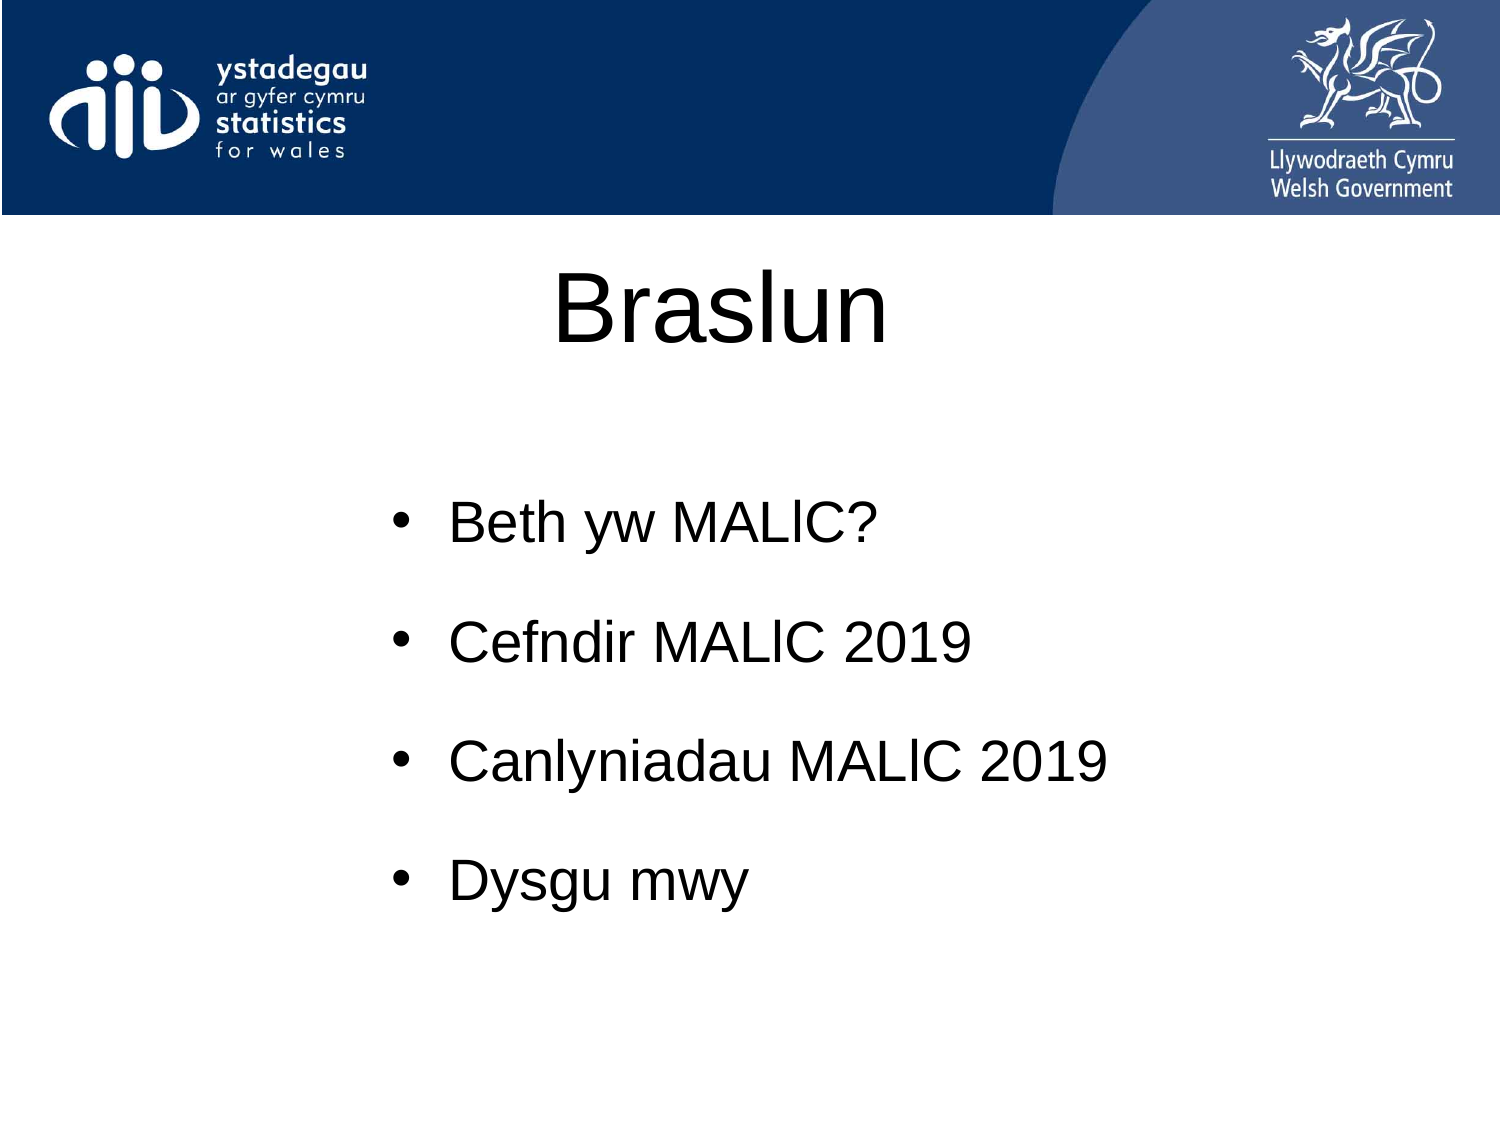

Braslun
# Beth yw MALlC?
Cefndir MALlC 2019
Canlyniadau MALlC 2019
Dysgu mwy